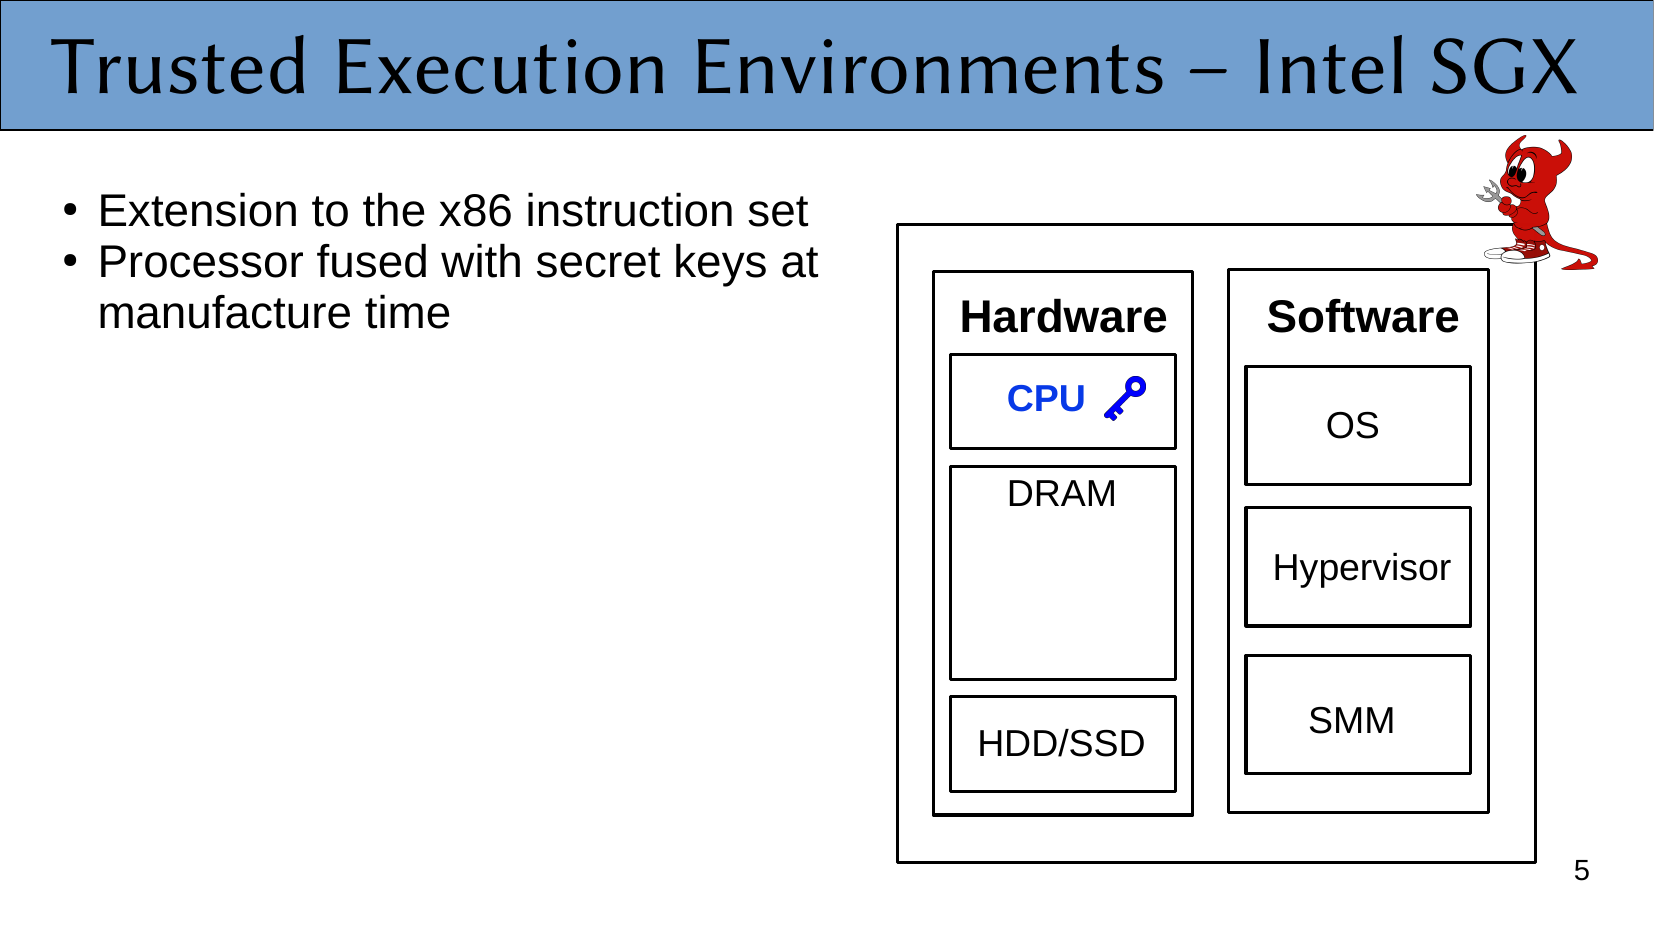

Trusted Execution Environments – Intel SGX
Extension to the x86 instruction set
Processor fused with secret keys at manufacture time
Hardware
Software
CPU
OS
DRAM
Hypervisor
SMM
HDD/SSD
5